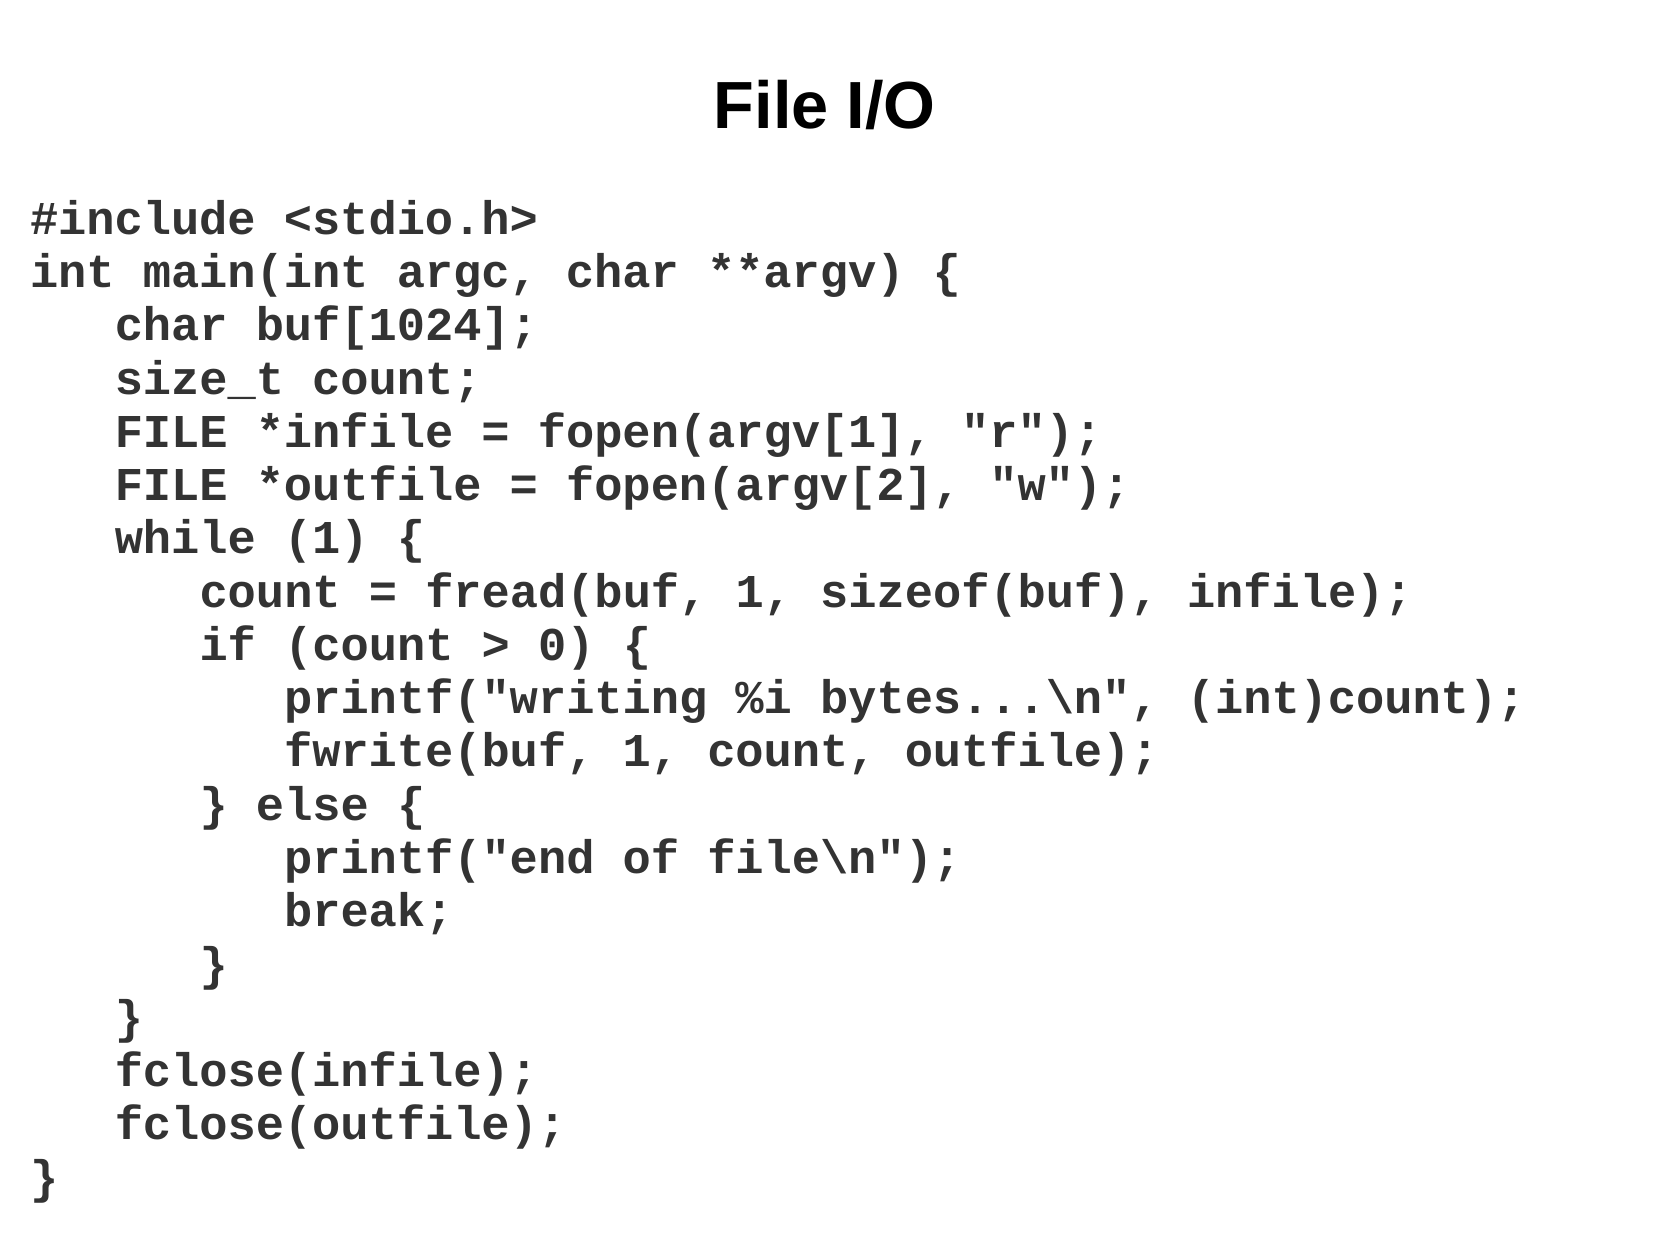

# File I/O
#include <stdio.h>
int main(int argc, char **argv) {
 char buf[1024];
 size_t count;
 FILE *infile = fopen(argv[1], "r");
 FILE *outfile = fopen(argv[2], "w");
 while (1) {
 count = fread(buf, 1, sizeof(buf), infile);
 if (count > 0) {
 printf("writing %i bytes...\n", (int)count);
 fwrite(buf, 1, count, outfile);
 } else {
 printf("end of file\n");
 break;
 }
 }
 fclose(infile);
 fclose(outfile);
}